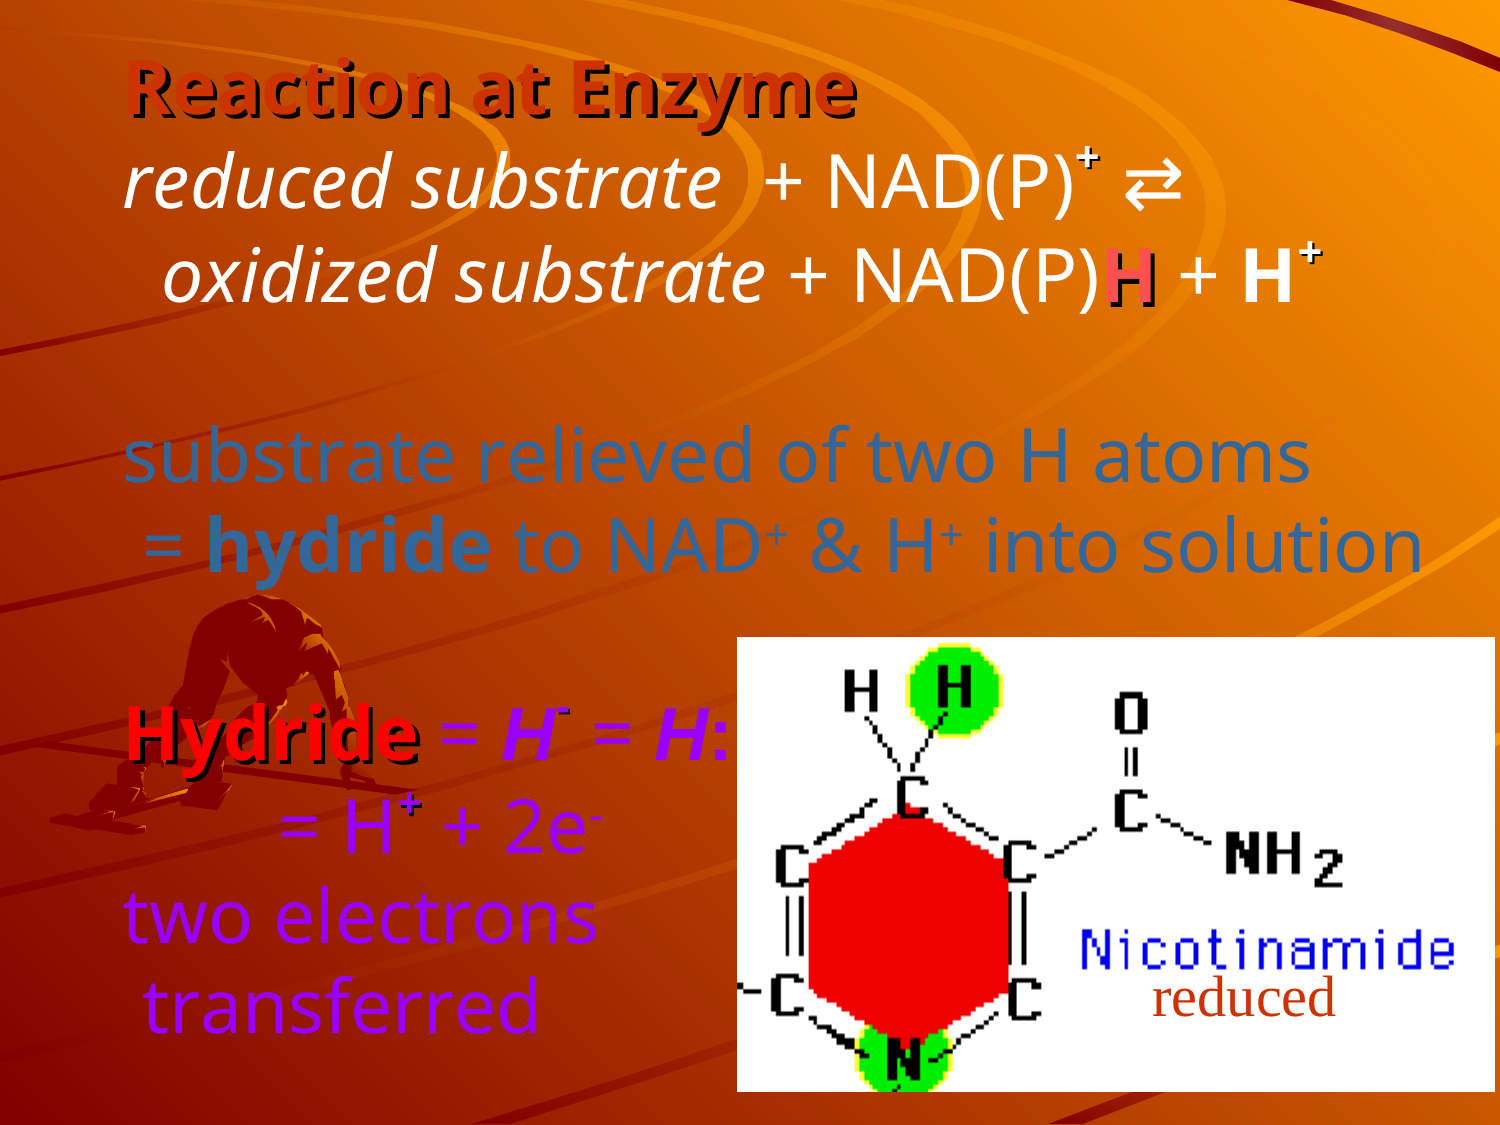

Reaction at Enzyme
reduced substrate + NAD(P)+ 
 oxidized substrate + NAD(P)H + H+
substrate relieved of two H atoms
 = hydride to NAD+ & H+ into solution
Hydride = H- = H:
 = H+ + 2e-
two electrons
 transferred
reduced